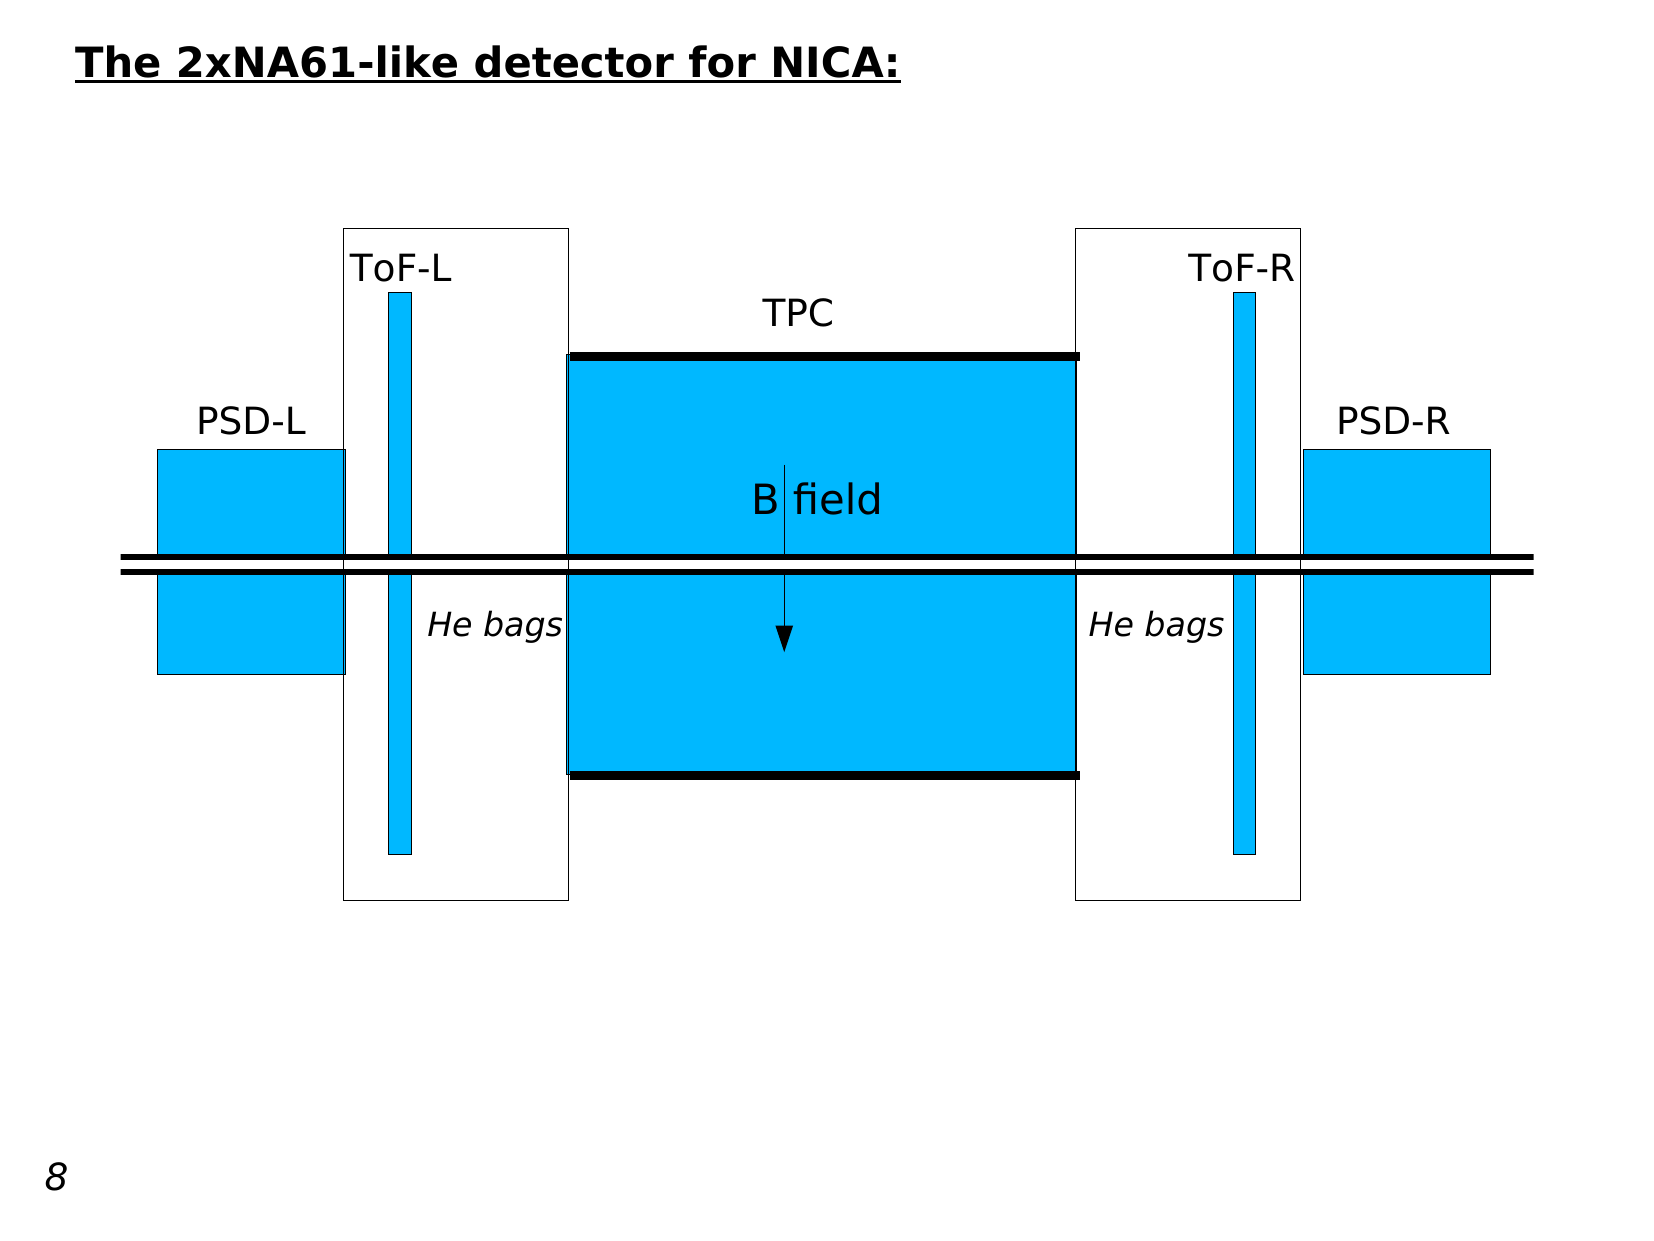

The 2xNA61-like detector for NICA:
ToF-L
ToF-R
 TPC
PSD-L
PSD-R
B field
He bags
He bags